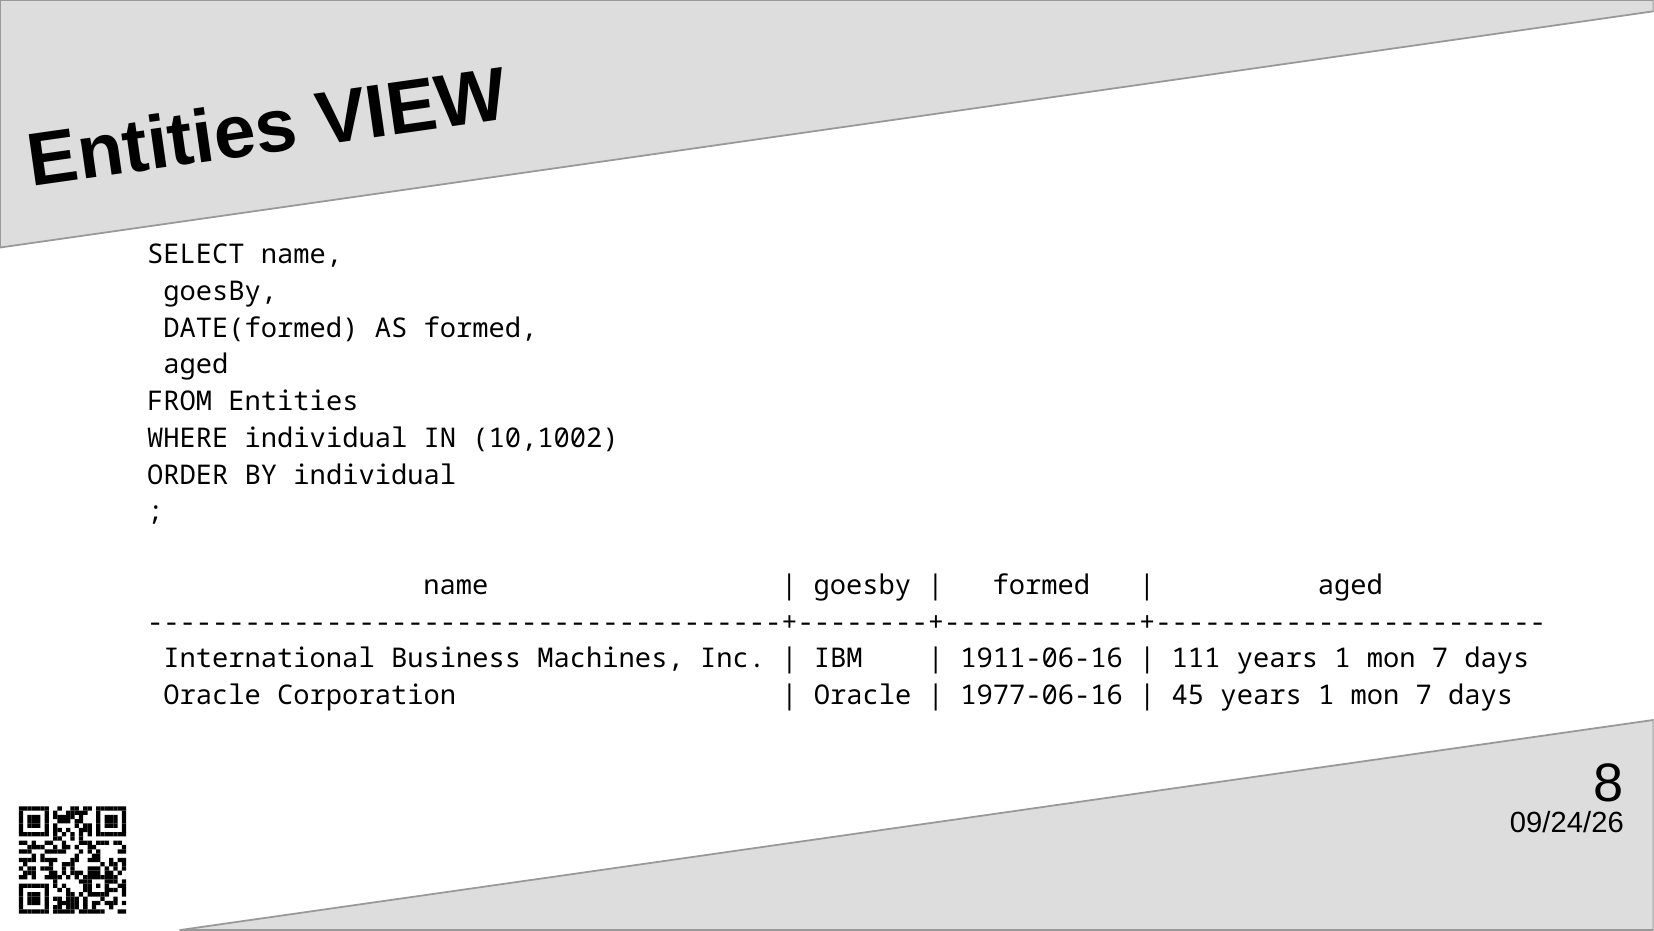

# Entities VIEW
SELECT name,
 goesBy,
 DATE(formed) AS formed,
 aged
FROM Entities
WHERE individual IN (10,1002)
ORDER BY individual
;
 name | goesby | formed | aged
---------------------------------------+--------+------------+------------------------
 International Business Machines, Inc. | IBM | 1911-06-16 | 111 years 1 mon 7 days
 Oracle Corporation | Oracle | 1977-06-16 | 45 years 1 mon 7 days
8